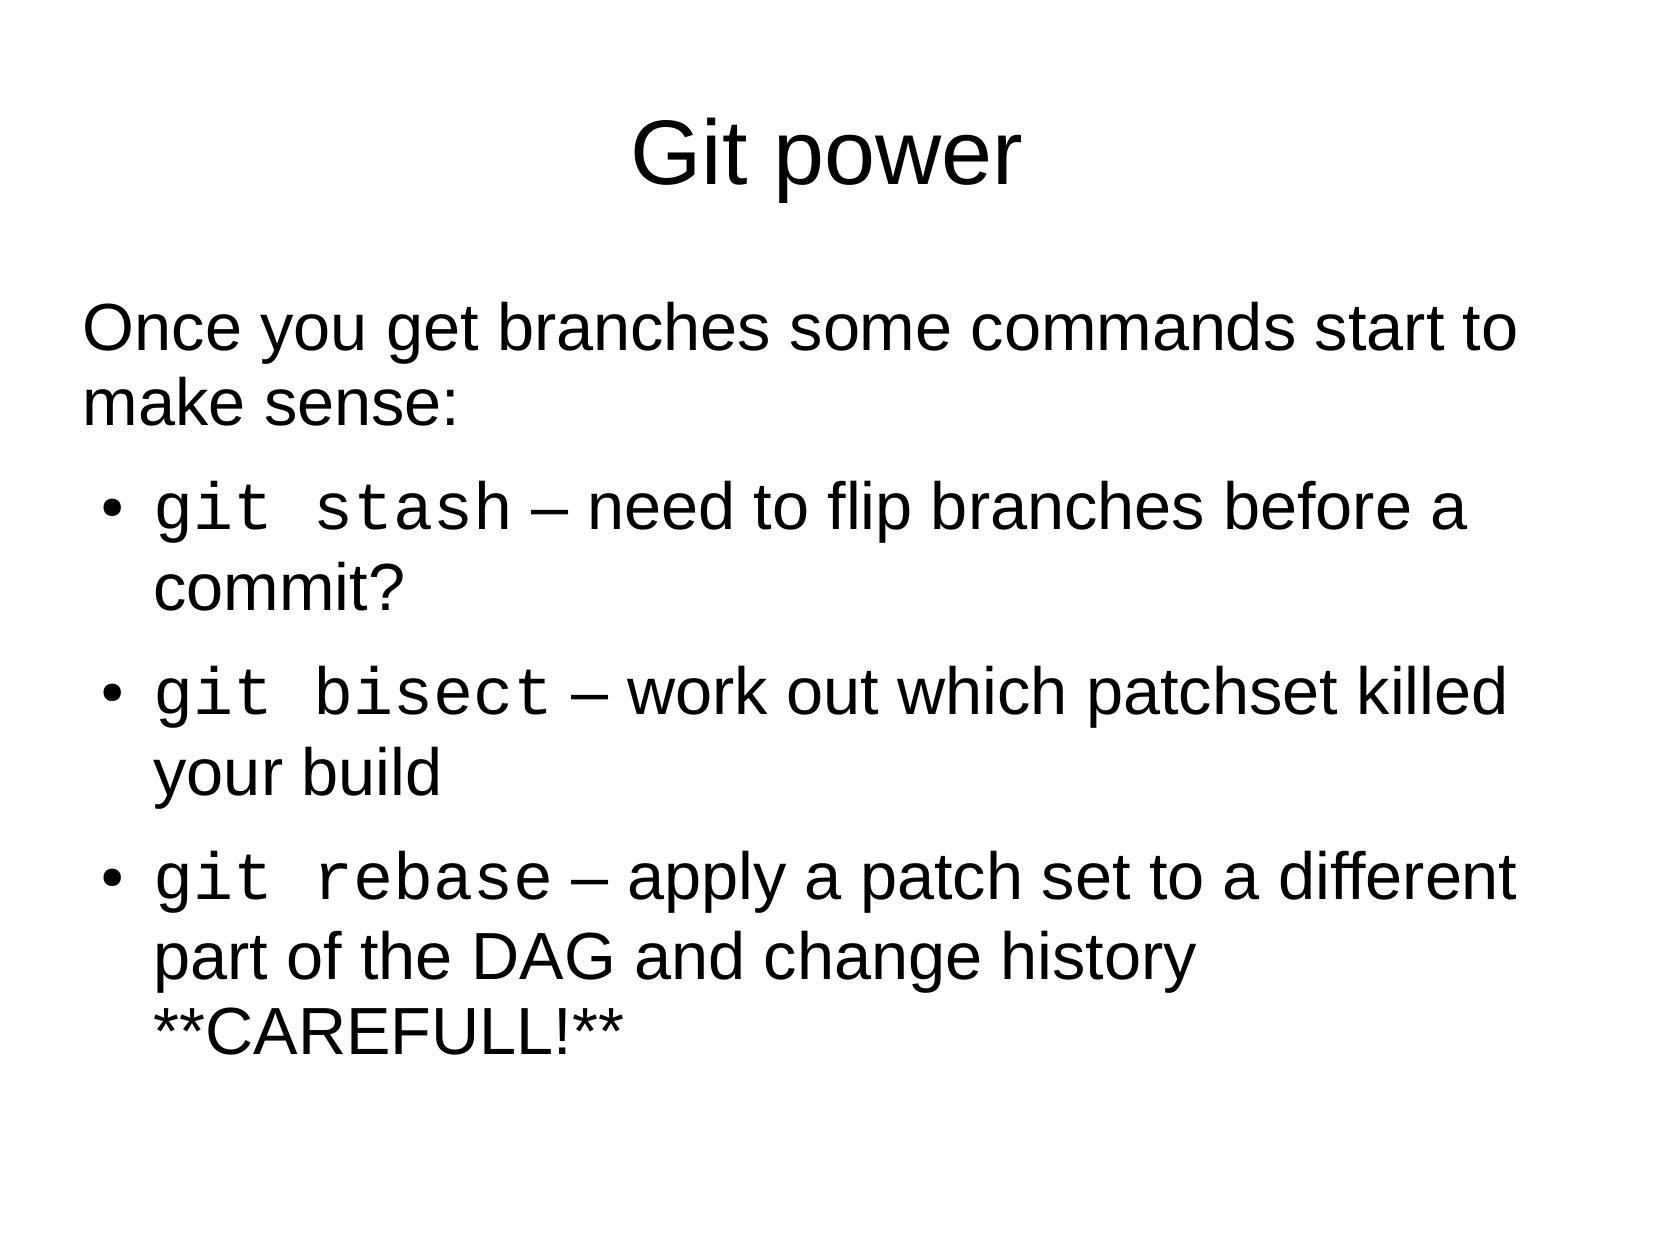

# Git power
Once you get branches some commands start to make sense:
git stash – need to flip branches before a commit?
git bisect – work out which patchset killed your build
git rebase – apply a patch set to a different part of the DAG and change history **CAREFULL!**